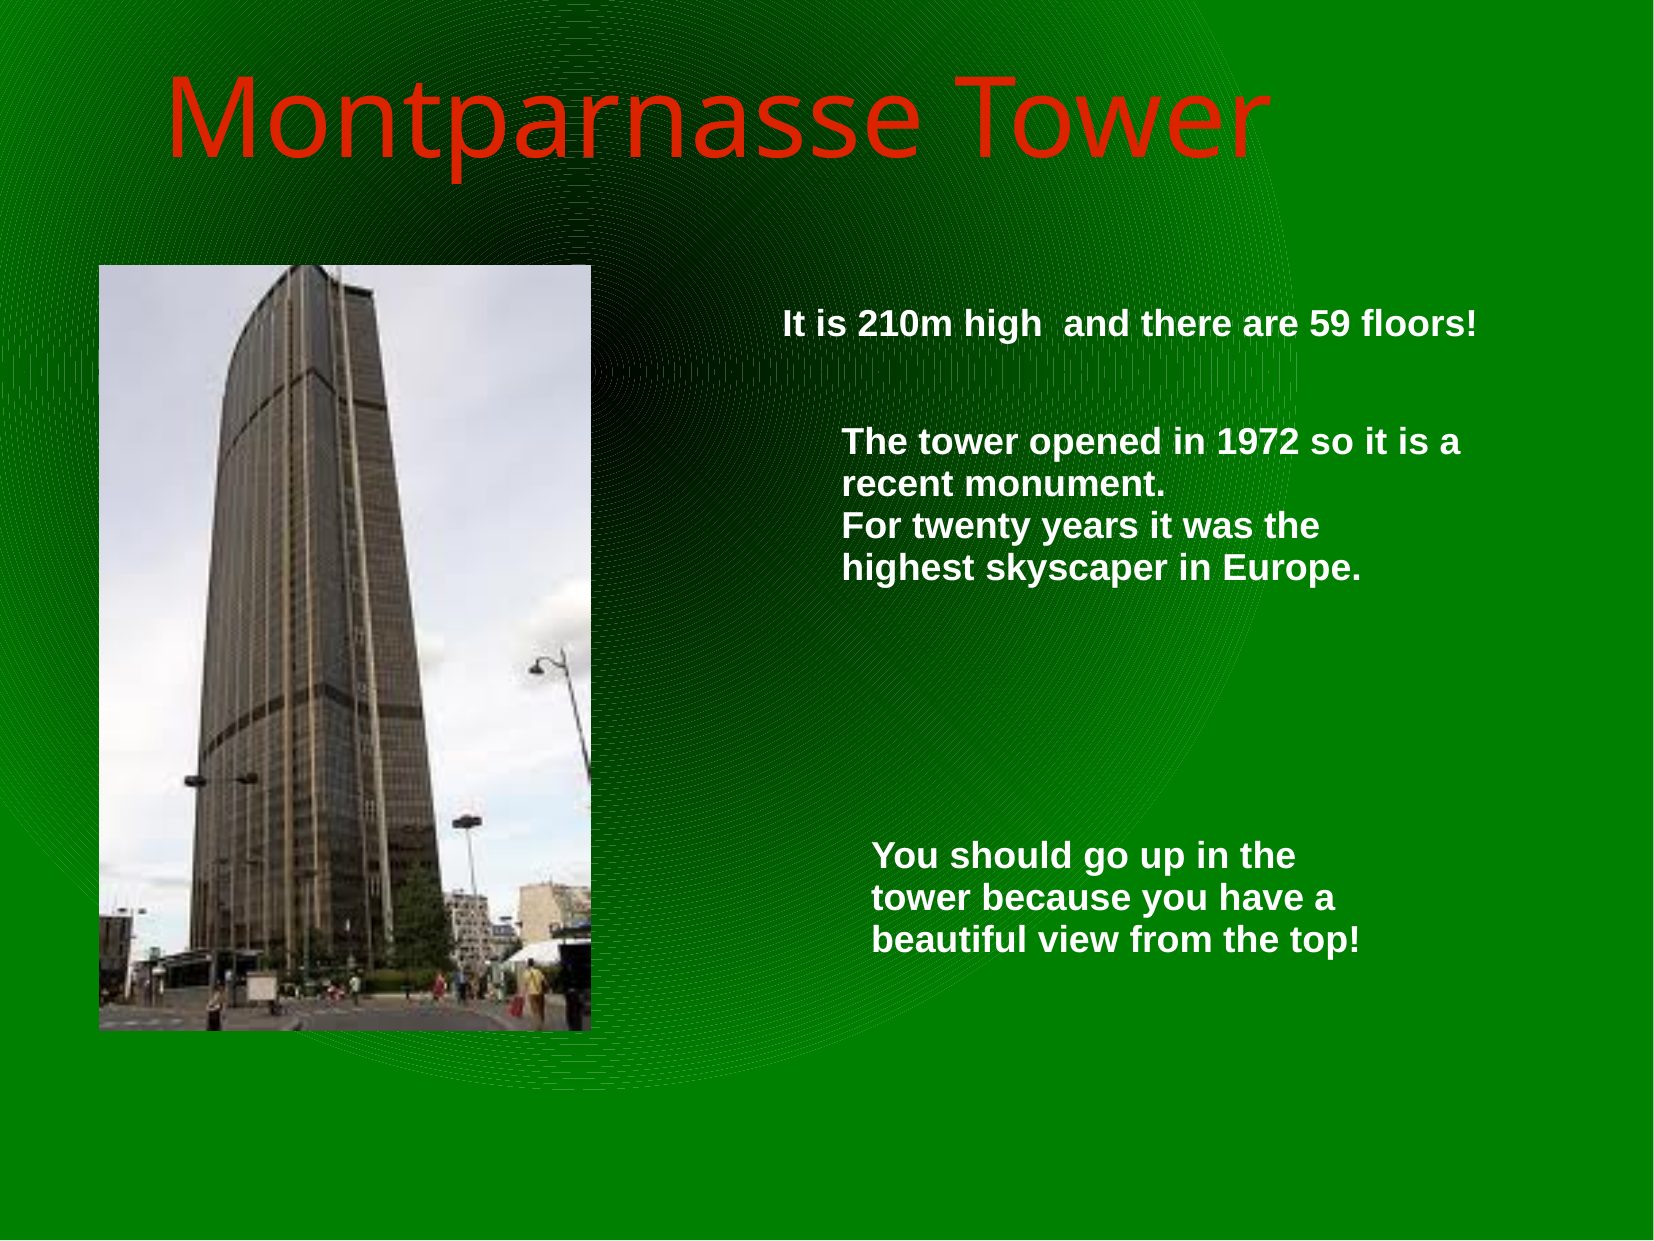

Montparnasse Tower
It is 210m high and there are 59 floors!
The tower opened in 1972 so it is a recent monument.
For twenty years it was the highest skyscaper in Europe.
You should go up in the tower because you have a beautiful view from the top!